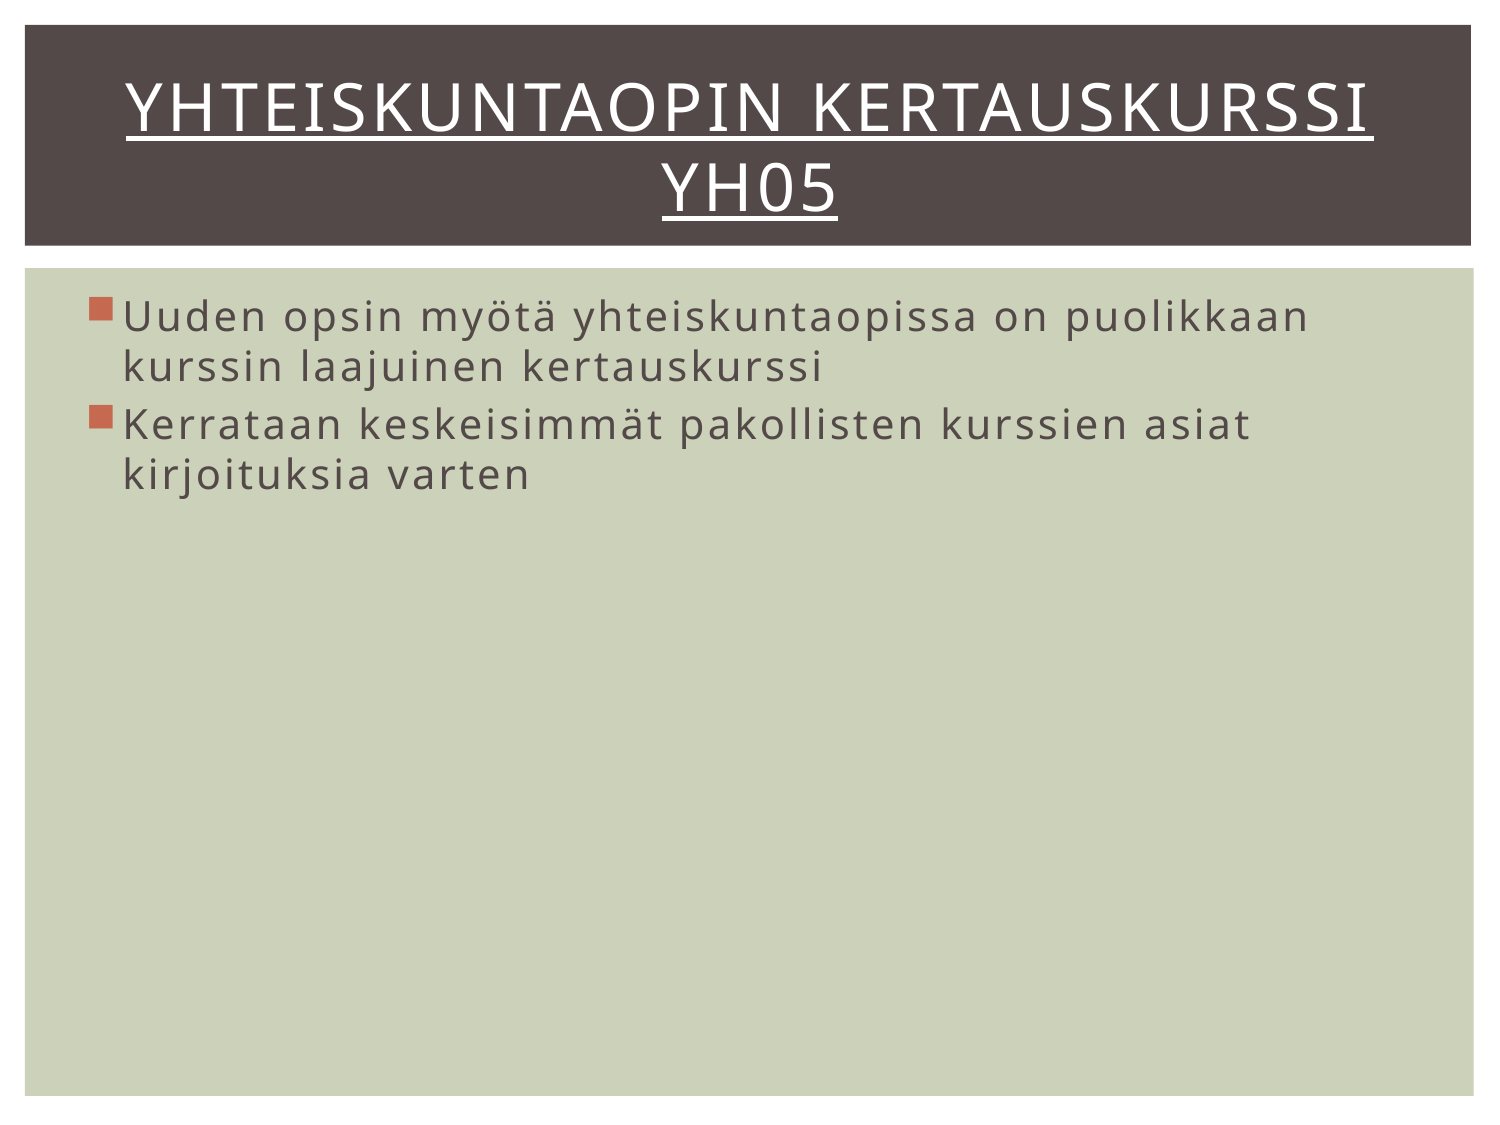

YHTEISKUNTAOPIN KERTAUSKURSSI YH05
# Uuden opsin myötä yhteiskuntaopissa on puolikkaan kurssin laajuinen kertauskurssi
Kerrataan keskeisimmät pakollisten kurssien asiat kirjoituksia varten